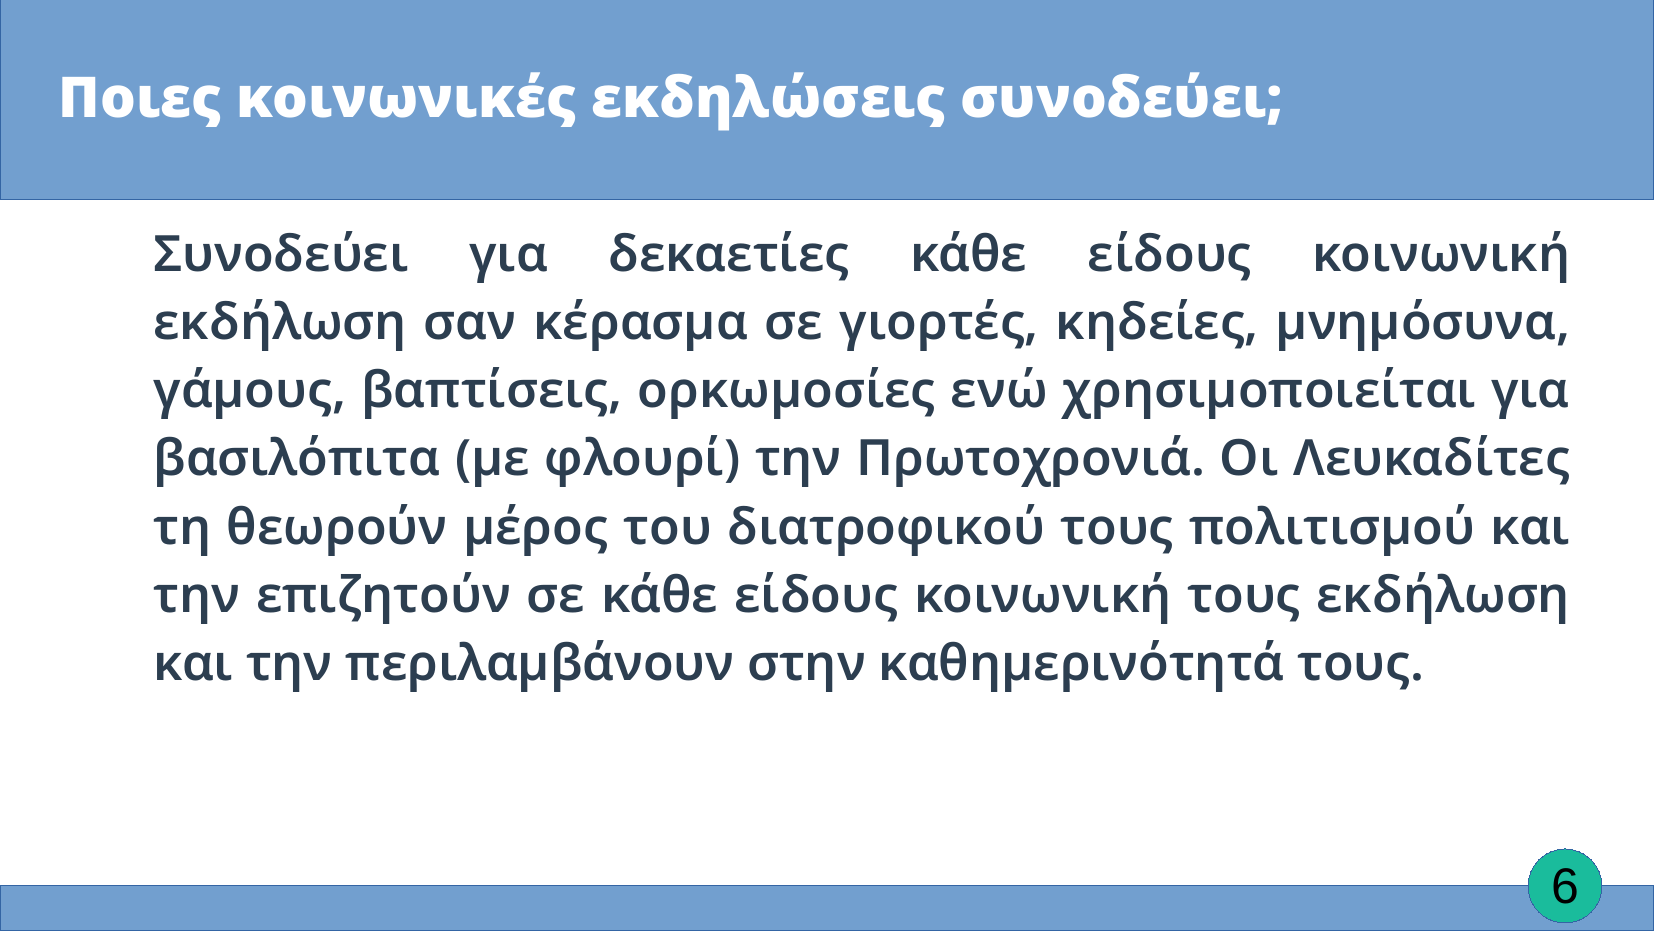

# Ποιες κοινωνικές εκδηλώσεις συνοδεύει;
Συνοδεύει για δεκαετίες κάθε είδους κοινωνική εκδήλωση σαν κέρασμα σε γιορτές, κηδείες, μνημόσυνα, γάμους, βαπτίσεις, ορκωμοσίες ενώ χρησιμοποιείται για βασιλόπιτα (με φλουρί) την Πρωτοχρονιά. Οι Λευκαδίτες τη θεωρούν μέρος του διατροφικού τους πολιτισμού και την επιζητούν σε κάθε είδους κοινωνική τους εκδήλωση και την περιλαμβάνουν στην καθημερινότητά τους.